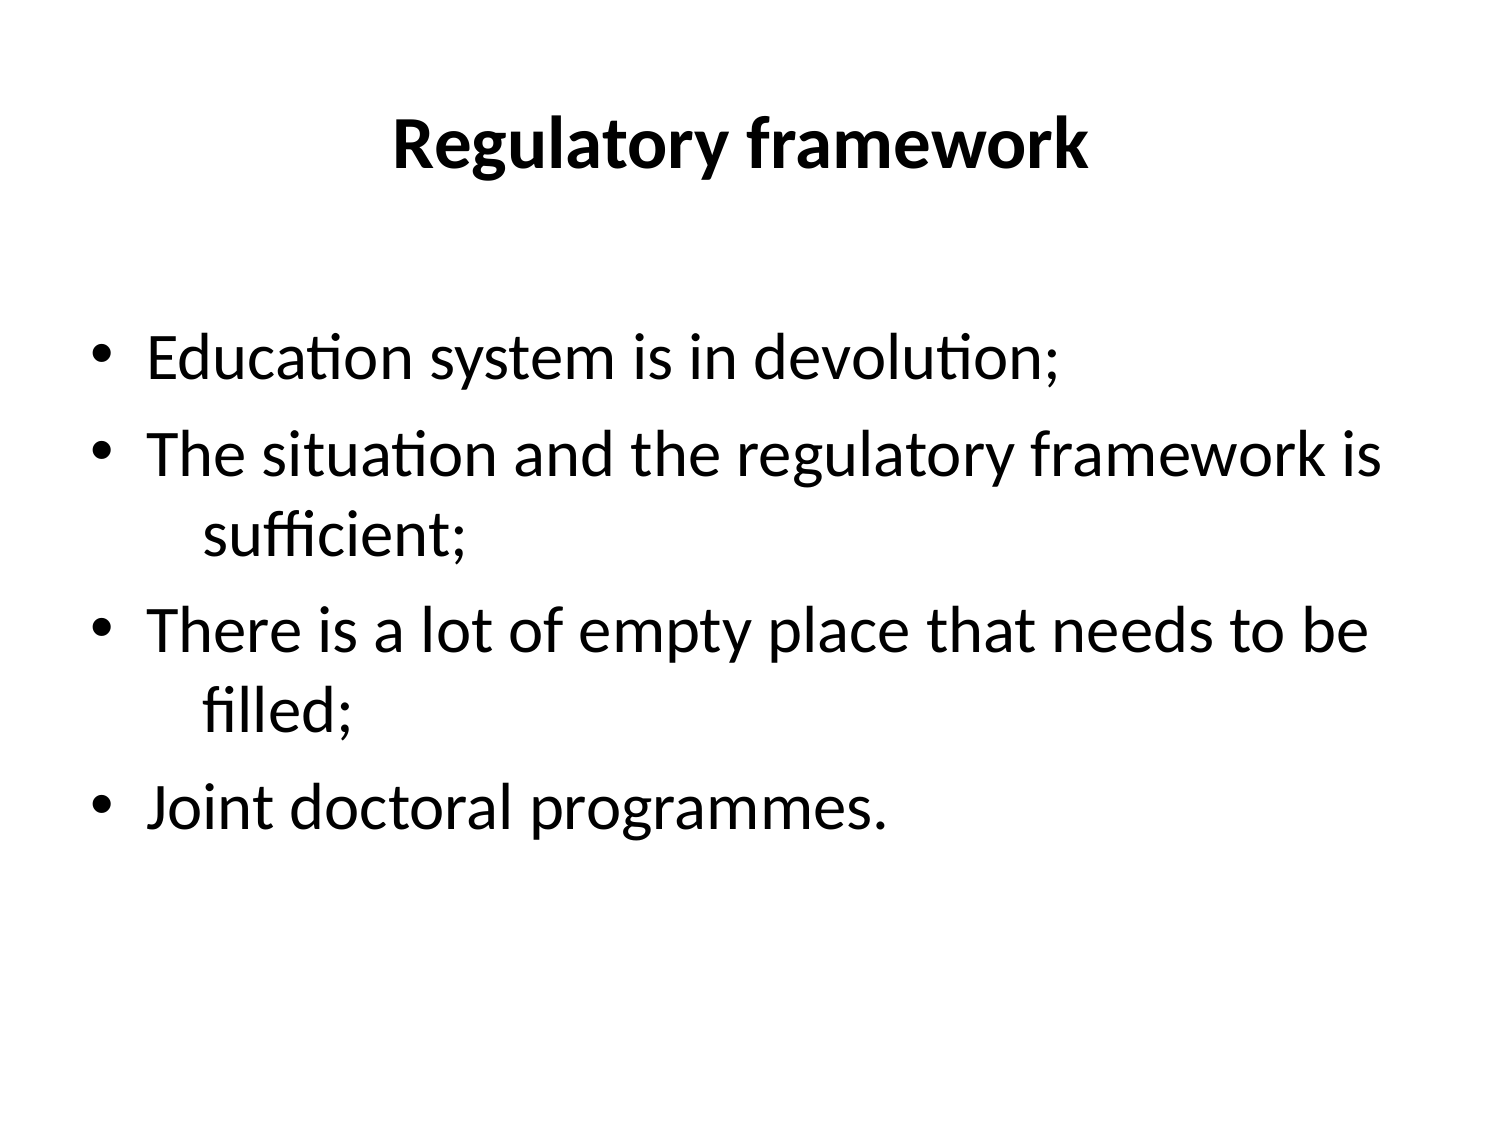

# Regulatory framework
Education system is in devolution;
The situation and the regulatory framework is sufficient;
There is a lot of empty place that needs to be filled;
Joint doctoral programmes.